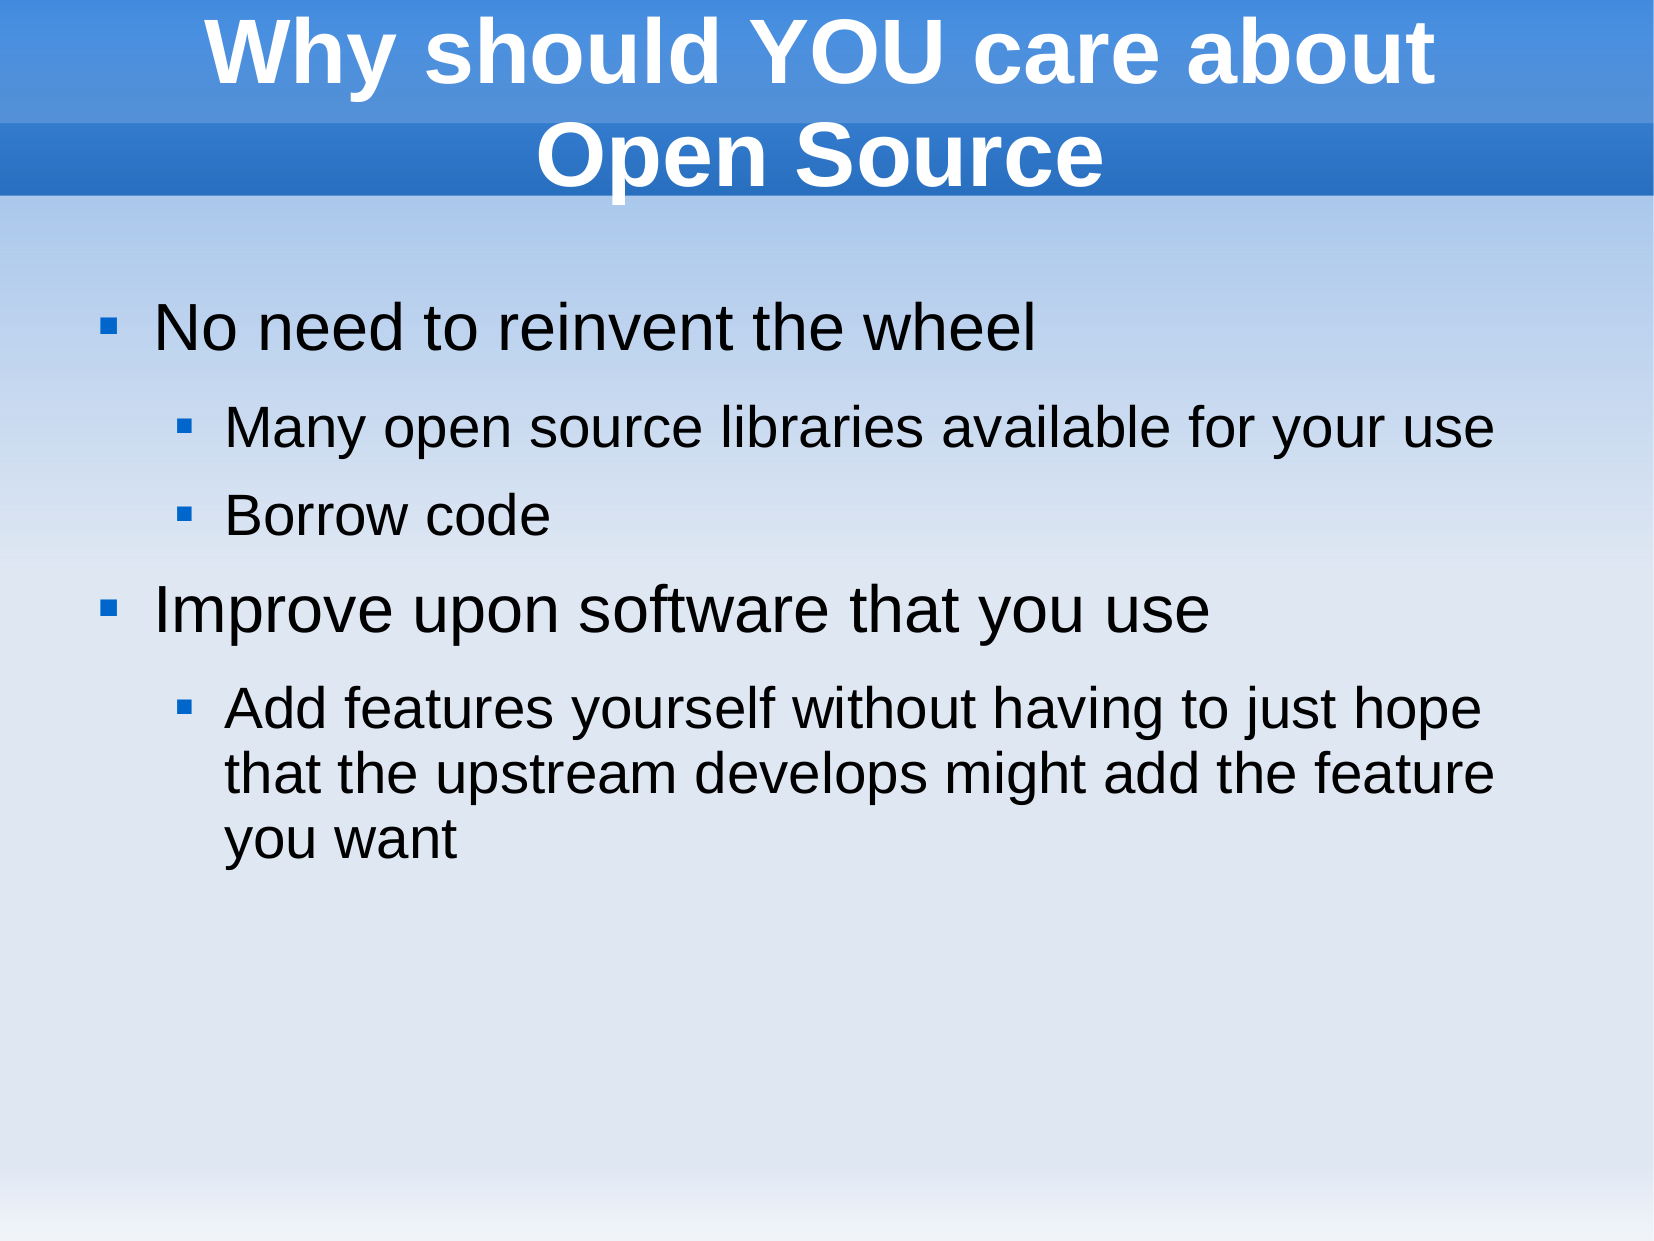

# Why should YOU care about Open Source
No need to reinvent the wheel
Many open source libraries available for your use
Borrow code
Improve upon software that you use
Add features yourself without having to just hope that the upstream develops might add the feature you want